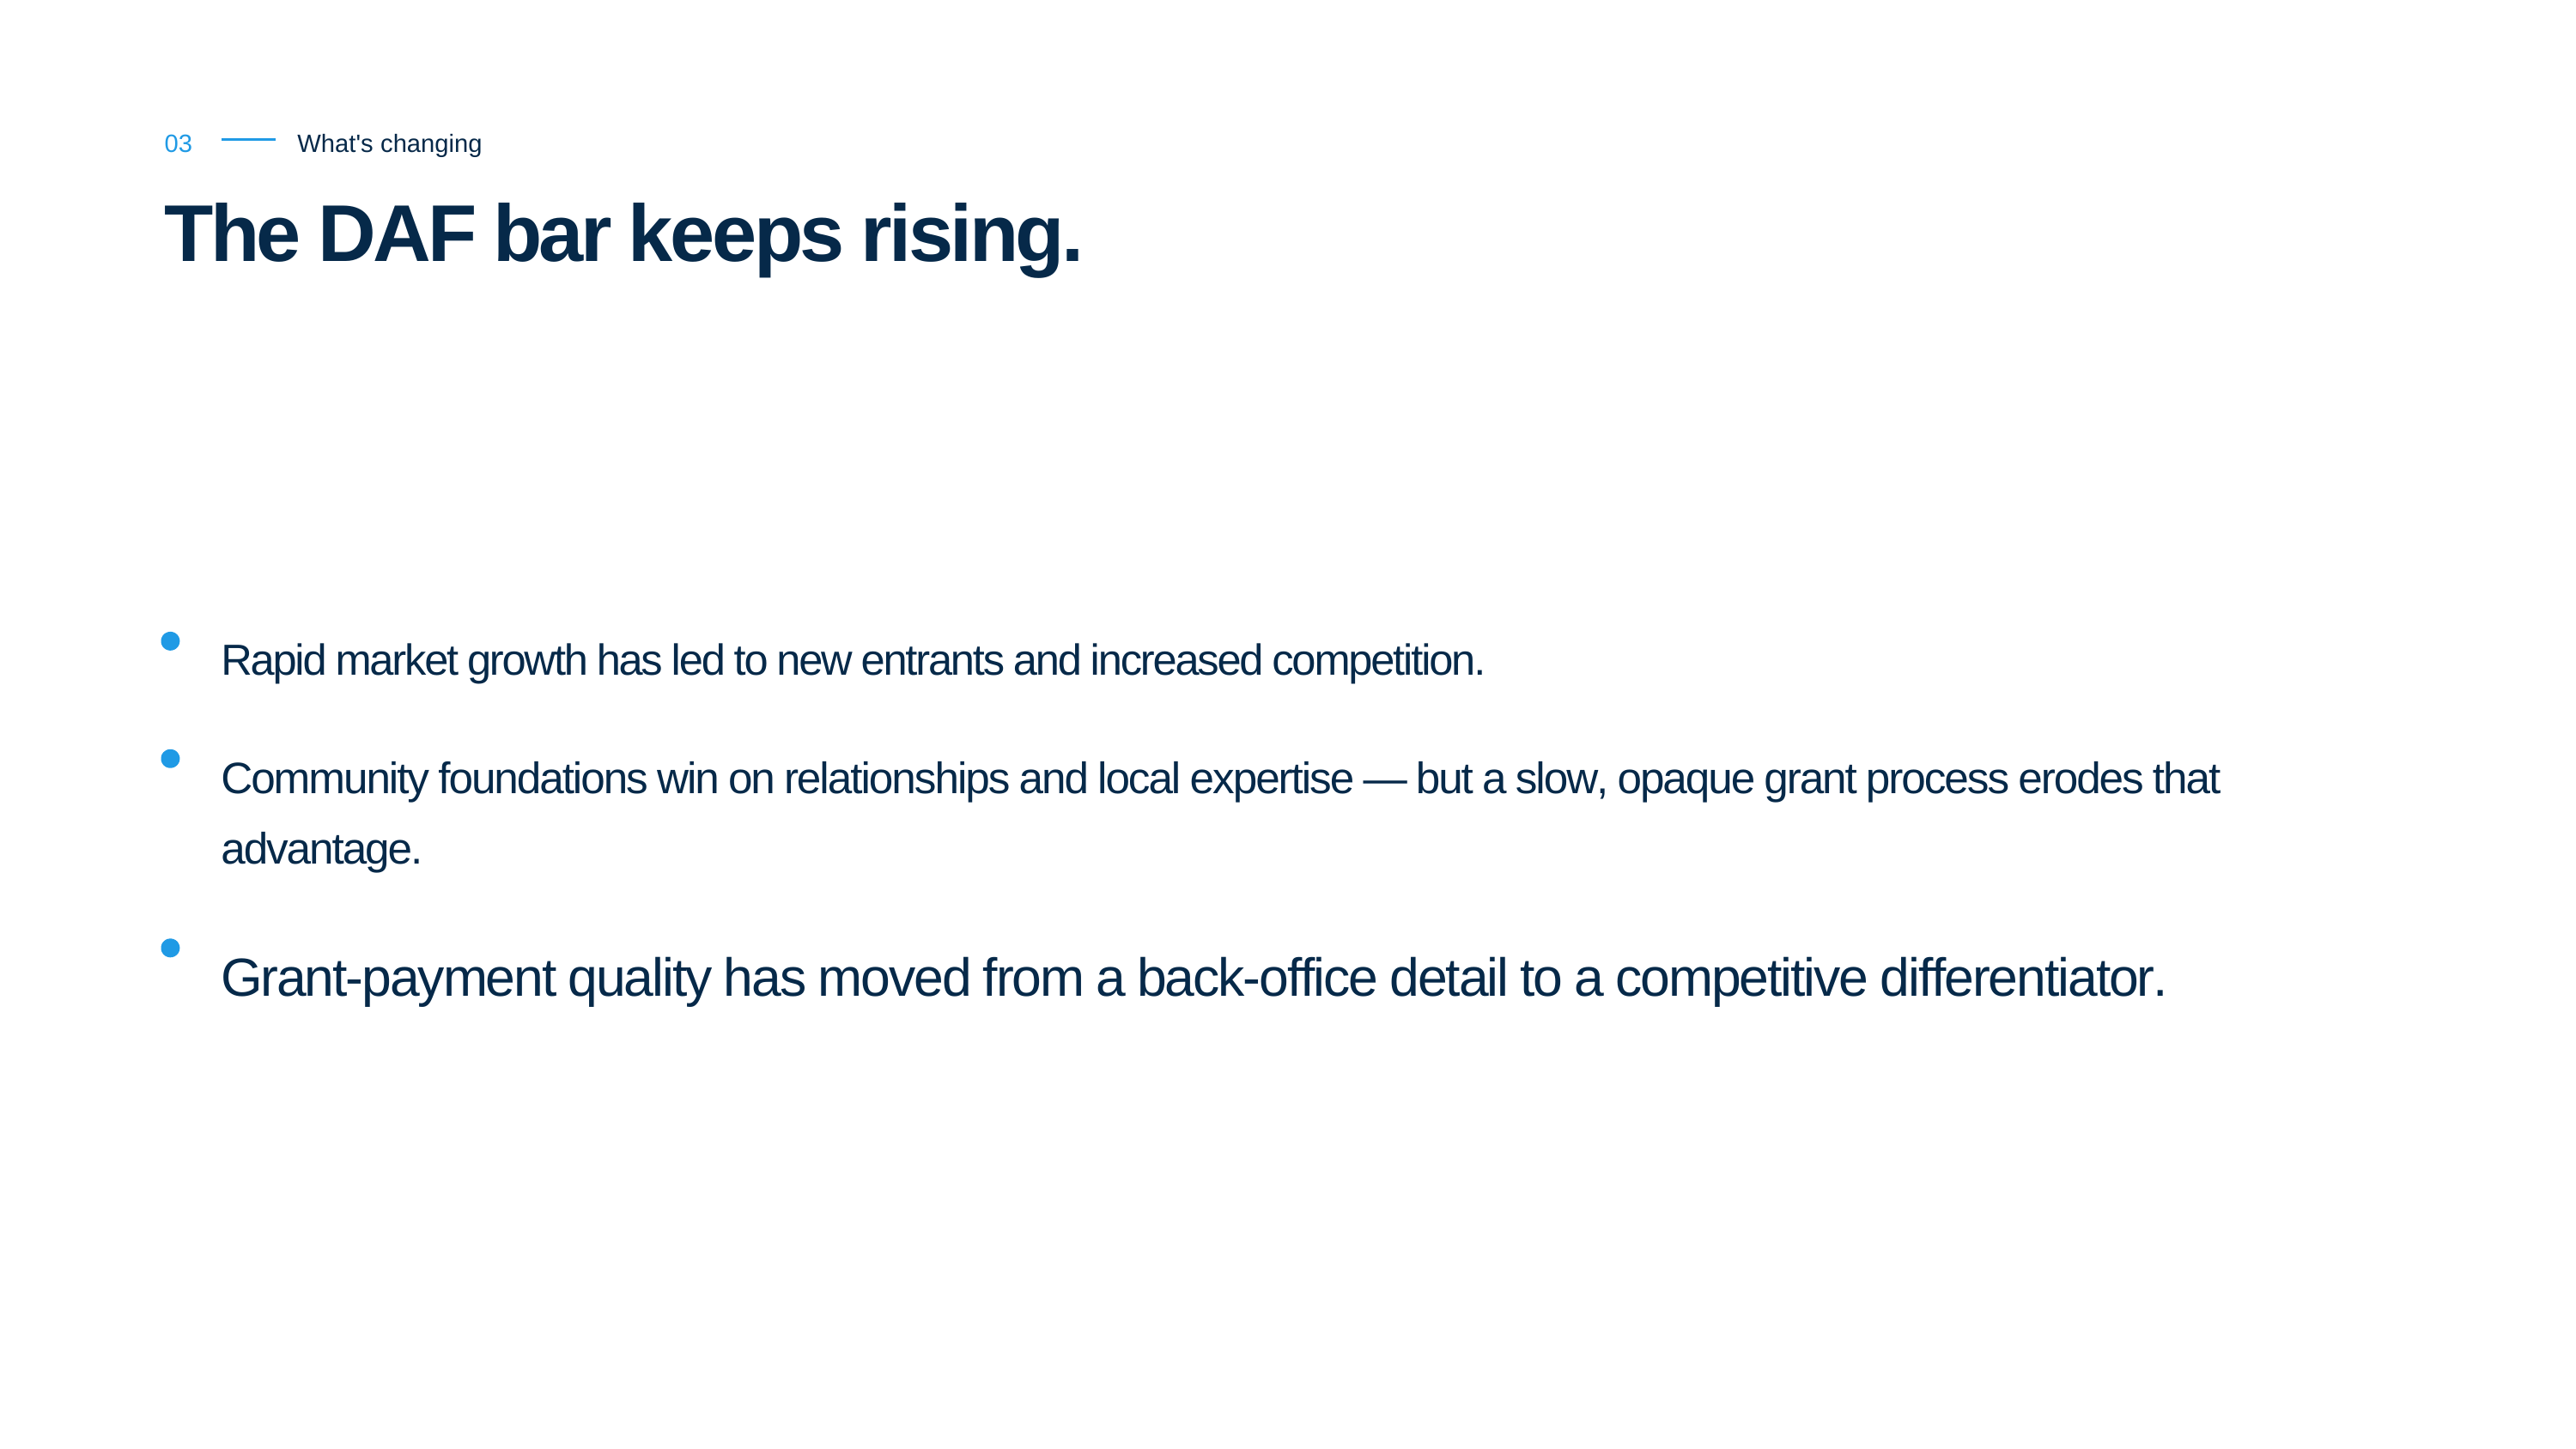

03
What's changing
The DAF bar keeps rising.
Rapid market growth has led to new entrants and increased competition.
Community foundations win on relationships and local expertise — but a slow, opaque grant process erodes that advantage.
Grant-payment quality has moved from a back-office detail to a competitive differentiator.